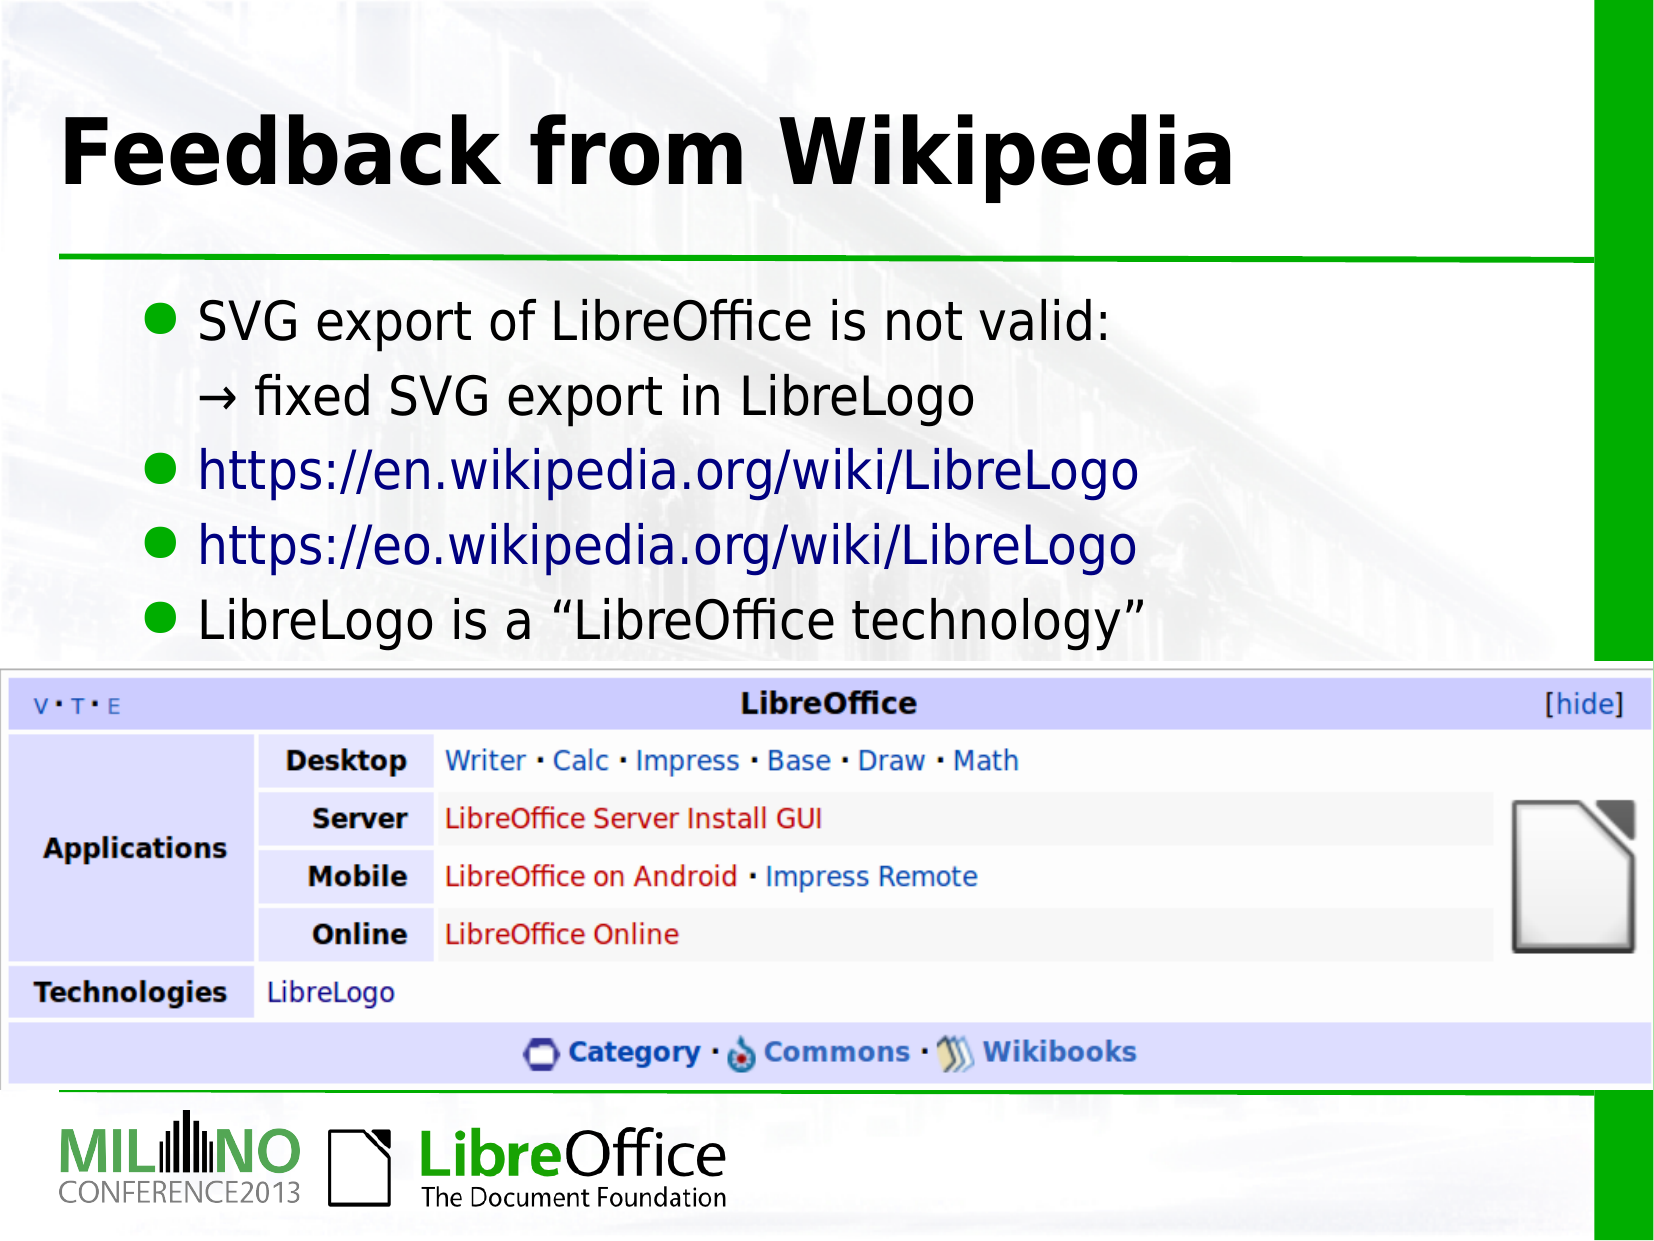

# Feedback from Wikipedia
SVG export of LibreOffice is not valid:
→ fixed SVG export in LibreLogo
https://en.wikipedia.org/wiki/LibreLogo
https://eo.wikipedia.org/wiki/LibreLogo
LibreLogo is a “LibreOffice technology”